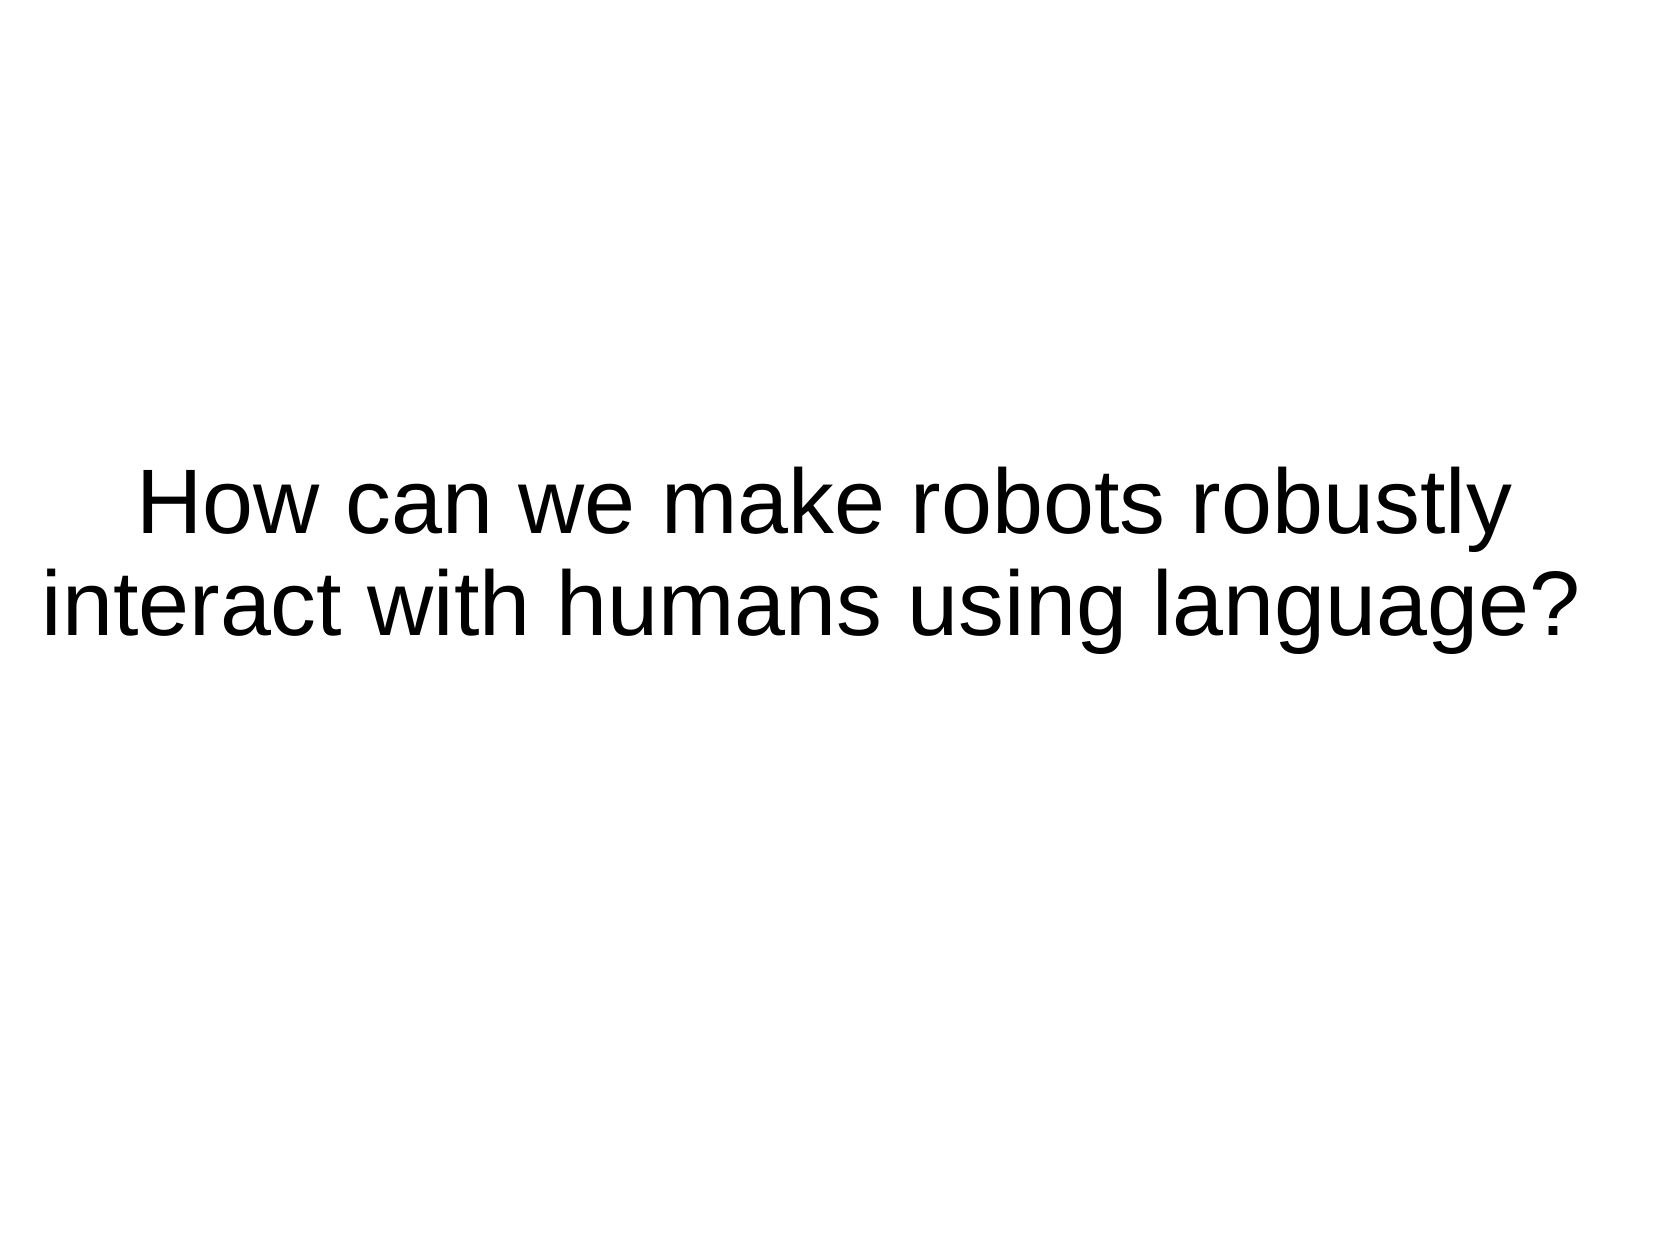

# How can we make robots robustly interact with humans using language?